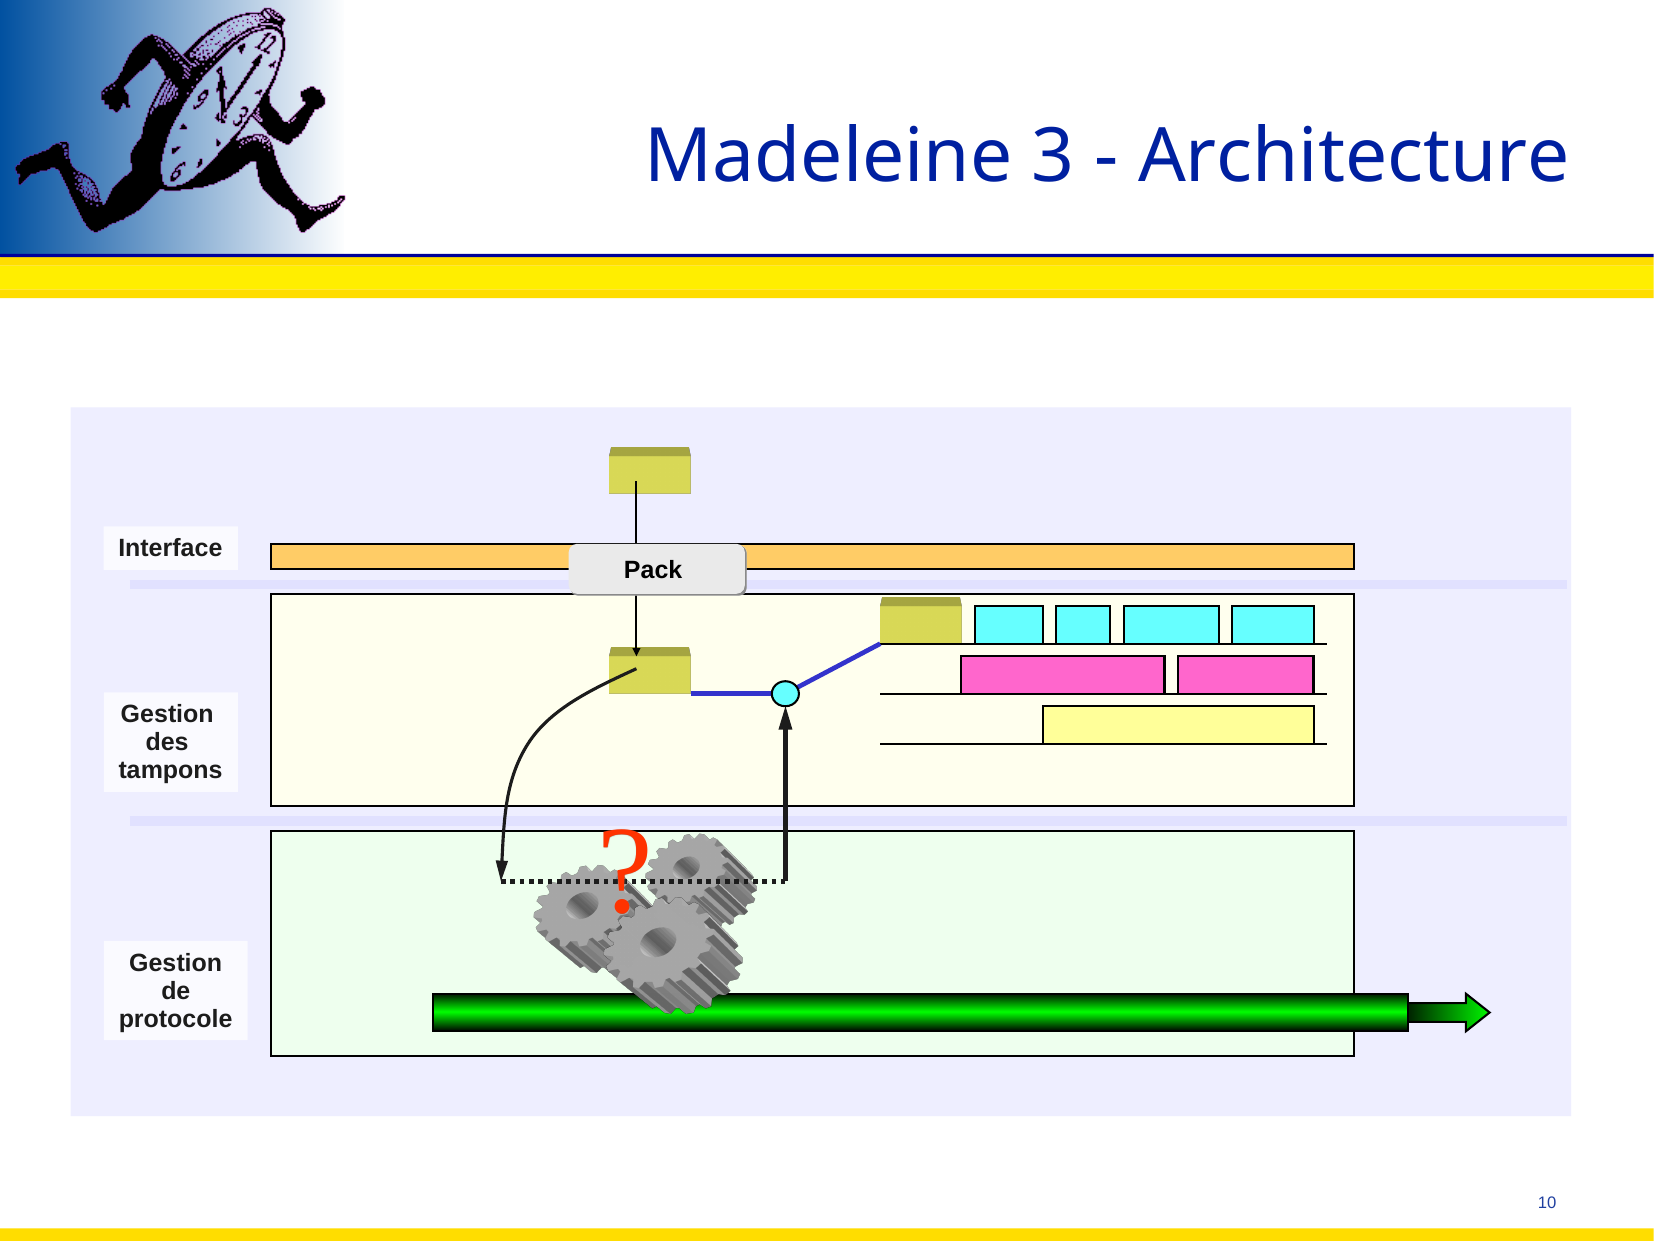

# Madeleine 3 - Architecture
Interface
Gestion
des
tampons
Gestion
de
protocole
Pack
?